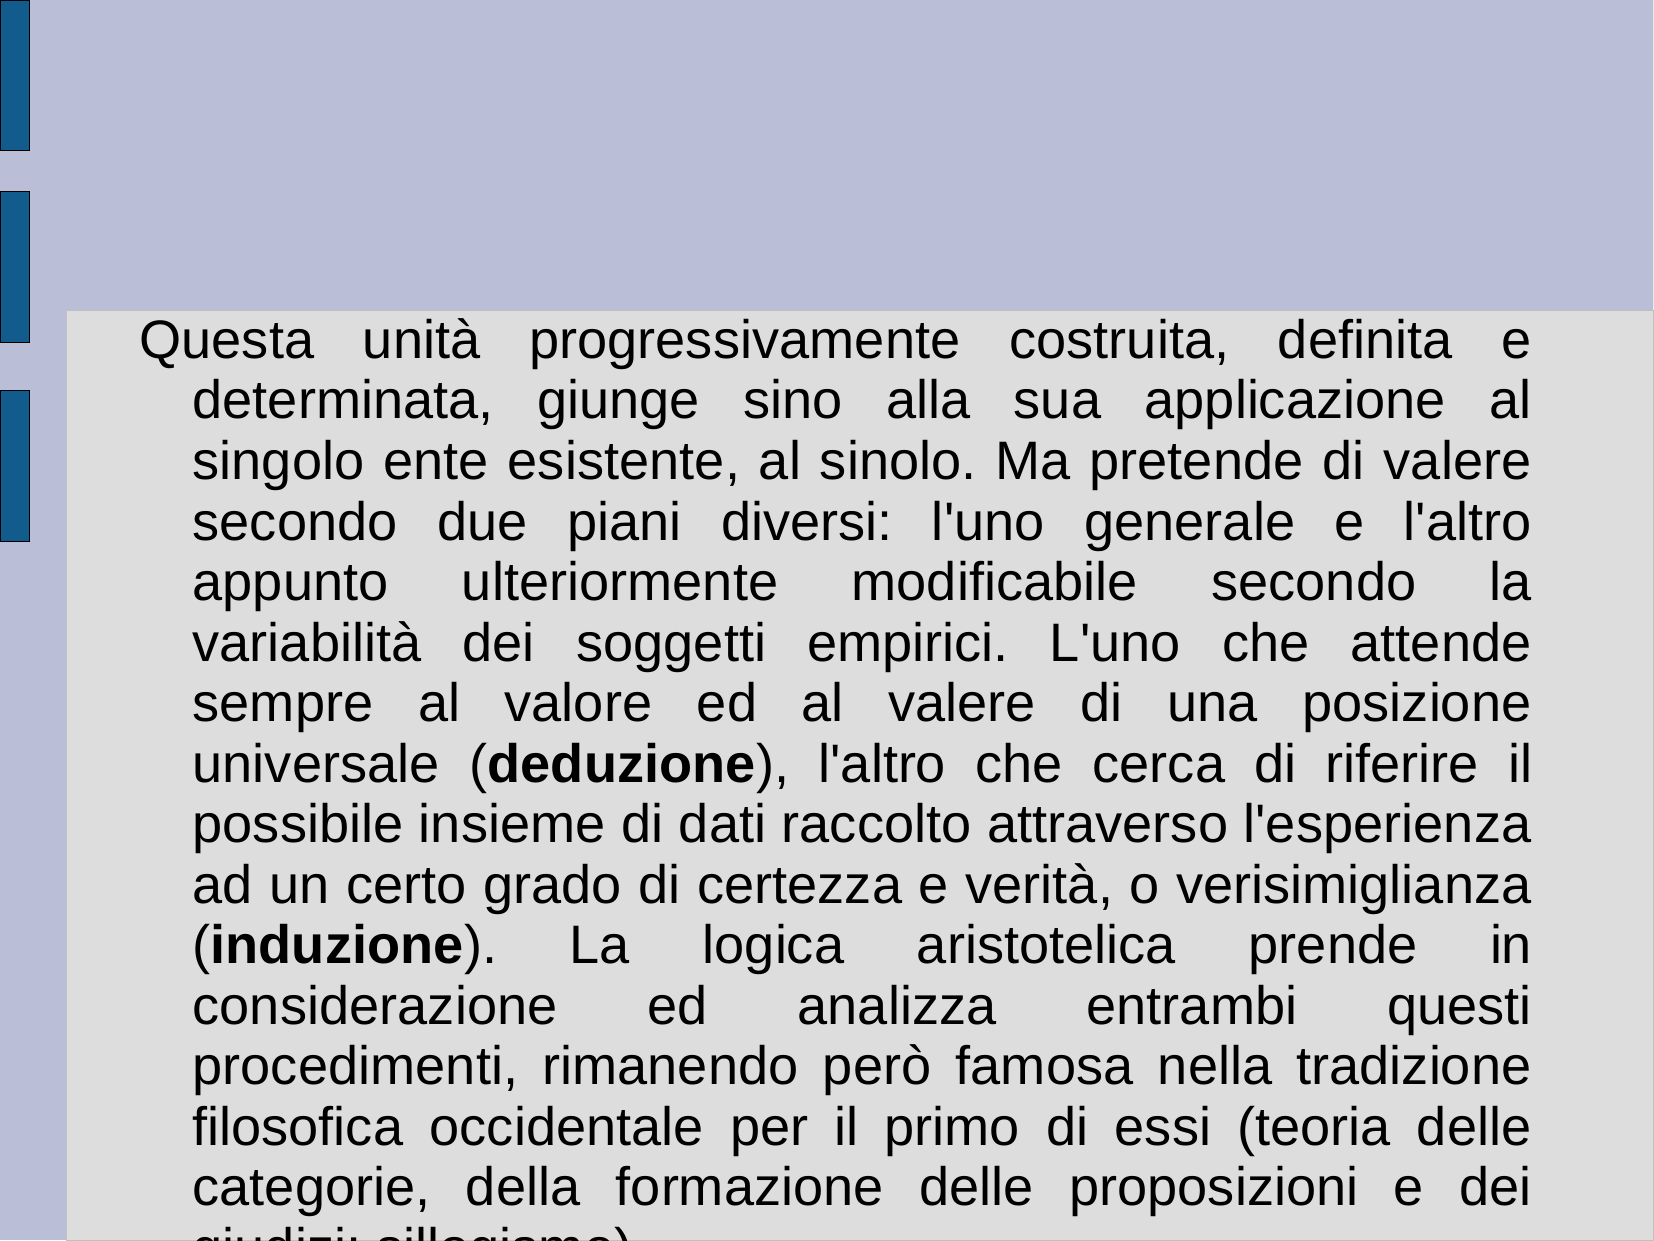

#
Questa unità progressivamente costruita, definita e determinata, giunge sino alla sua applicazione al singolo ente esistente, al sinolo. Ma pretende di valere secondo due piani diversi: l'uno generale e l'altro appunto ulteriormente modificabile secondo la variabilità dei soggetti empirici. L'uno che attende sempre al valore ed al valere di una posizione universale (deduzione), l'altro che cerca di riferire il possibile insieme di dati raccolto attraverso l'esperienza ad un certo grado di certezza e verità, o verisimiglianza (induzione). La logica aristotelica prende in considerazione ed analizza entrambi questi procedimenti, rimanendo però famosa nella tradizione filosofica occidentale per il primo di essi (teoria delle categorie, della formazione delle proposizioni e dei giudizi; sillogismo).